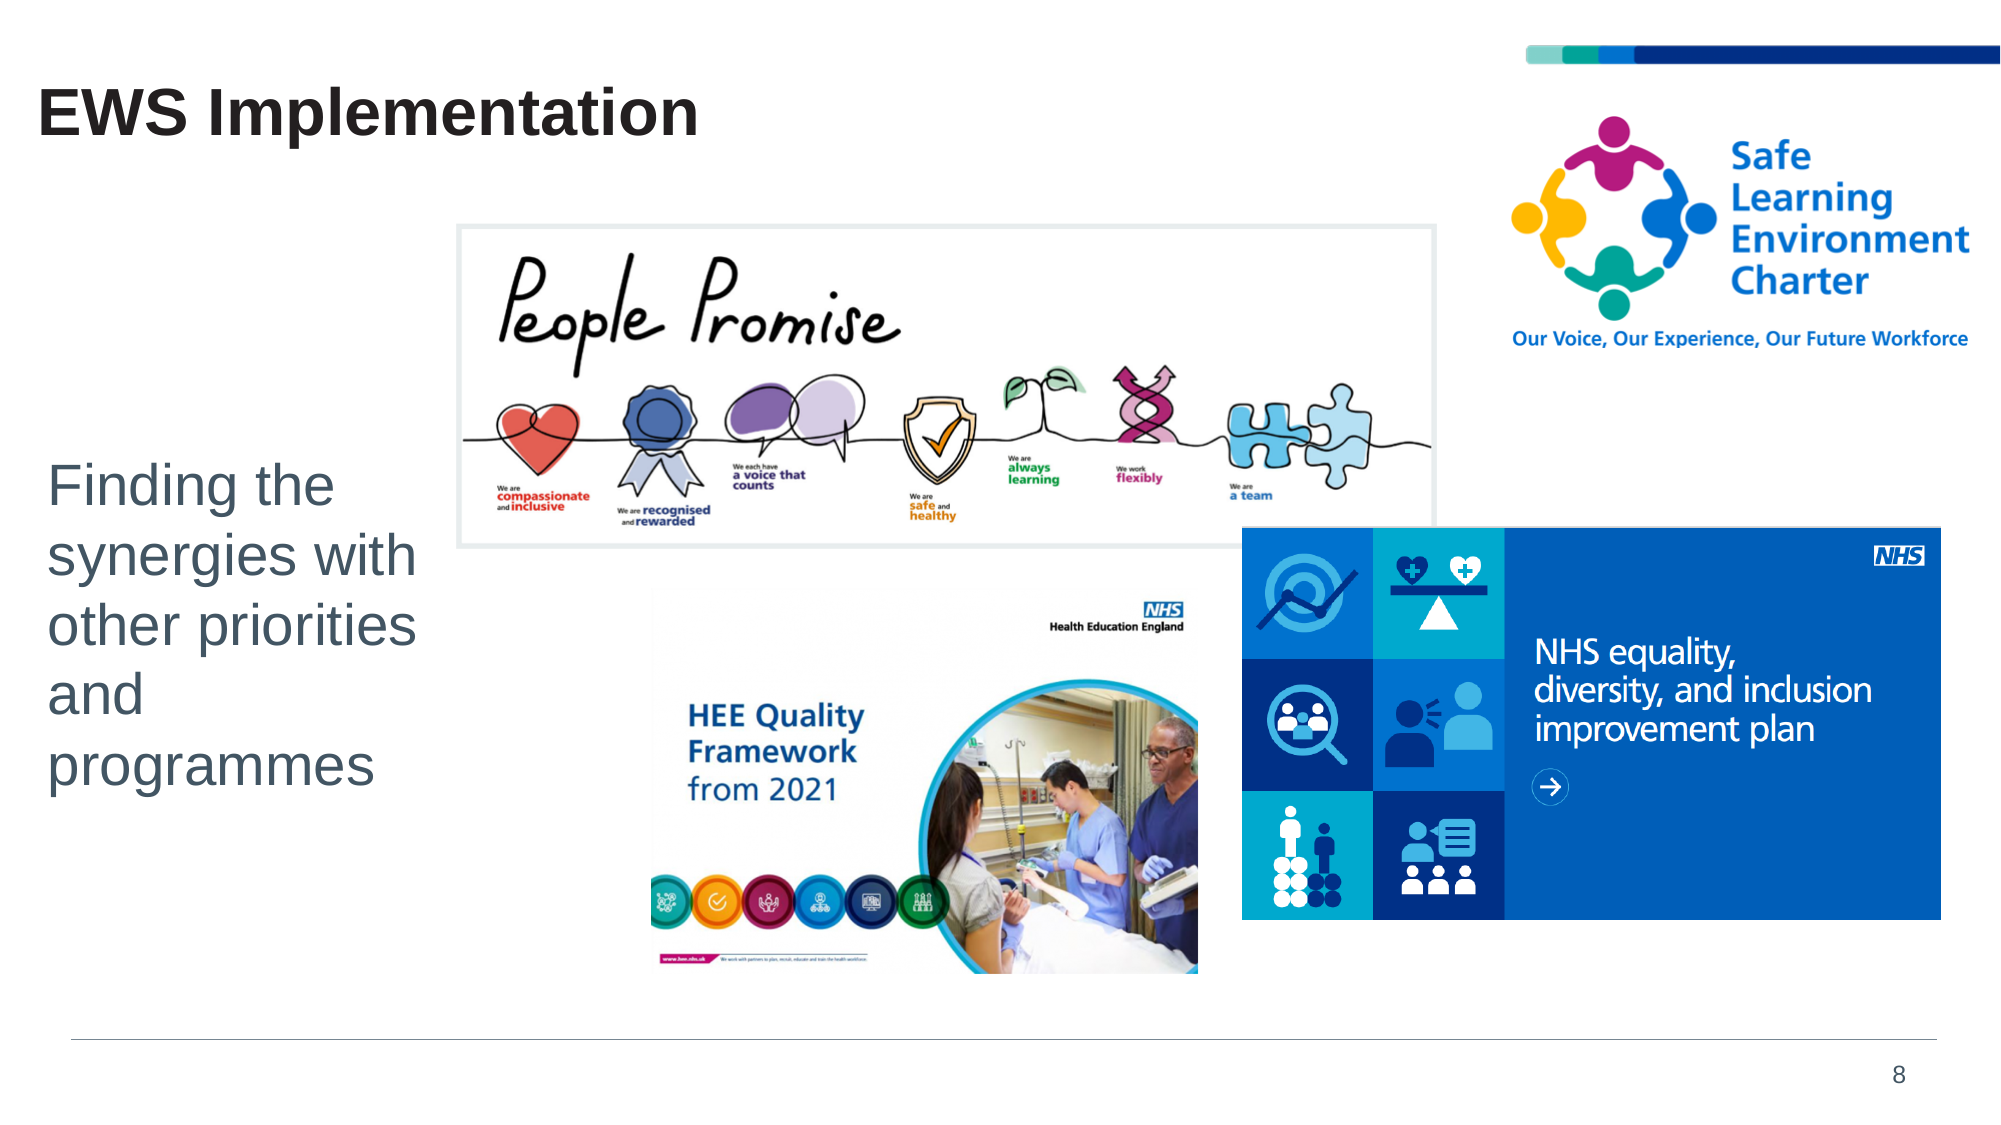

EWS Implementation
Finding the synergies with other priorities and programmes